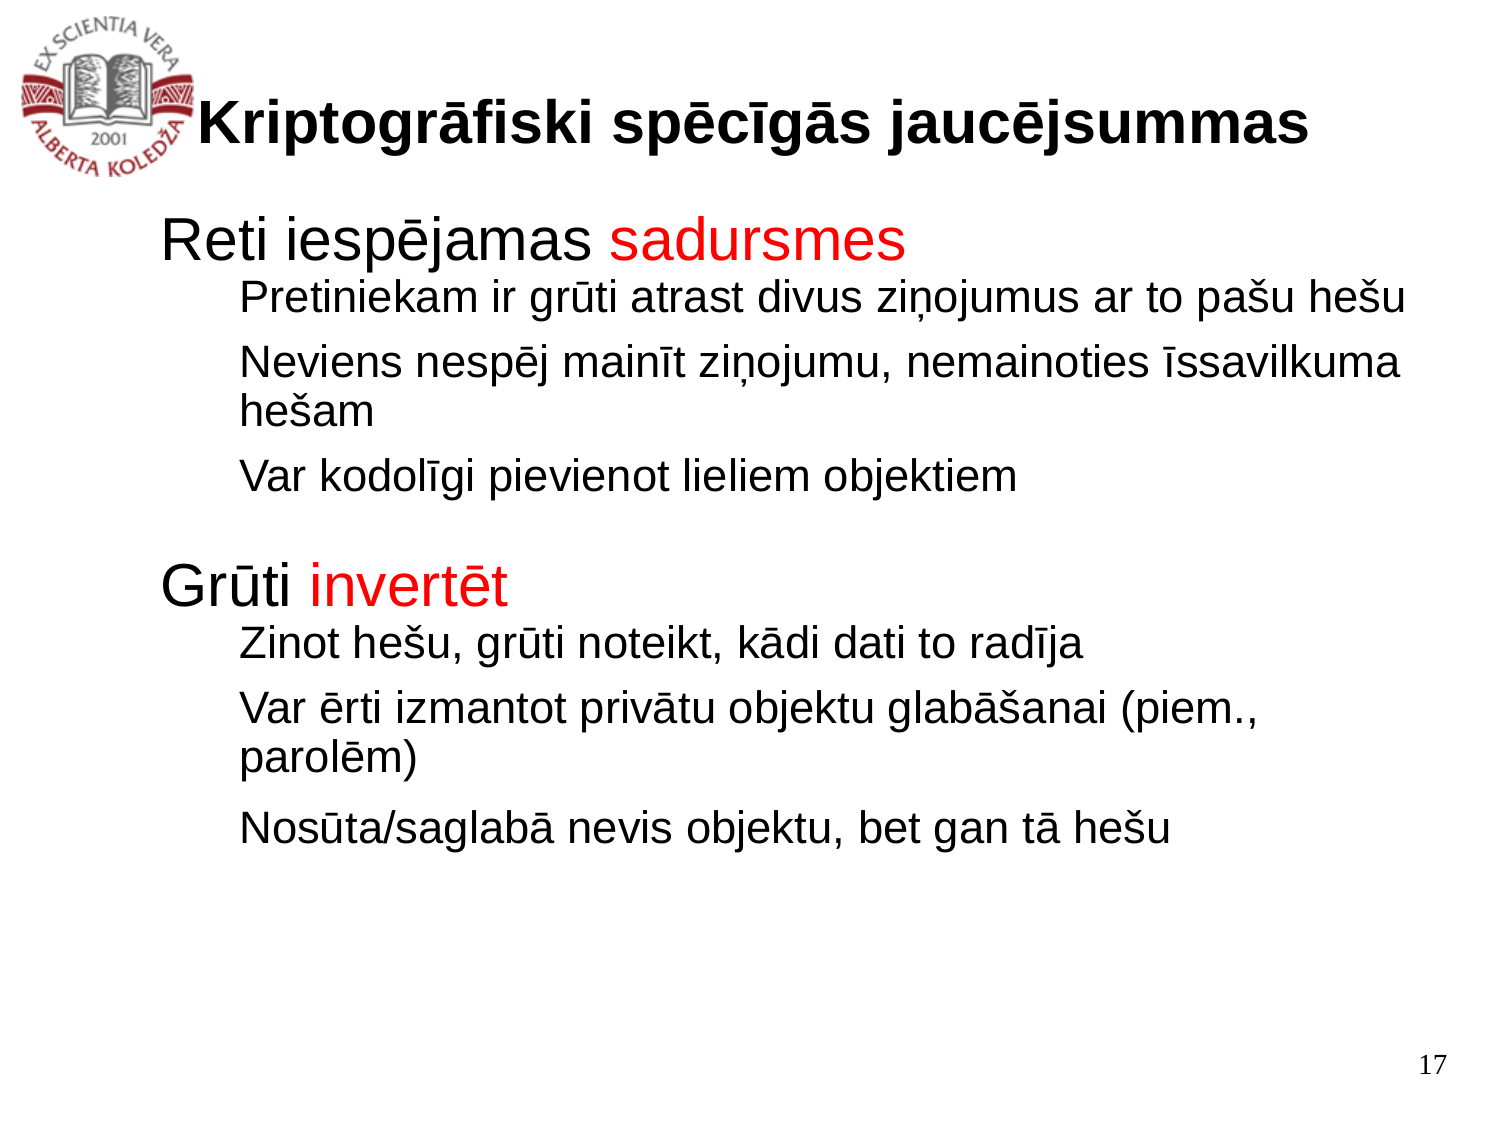

# Kriptogrāfiski spēcīgās jaucējsummas
Reti iespējamas sadursmes
Pretiniekam ir grūti atrast divus ziņojumus ar to pašu hešu
Neviens nespēj mainīt ziņojumu, nemainoties īssavilkuma hešam
Var kodolīgi pievienot lieliem objektiem
Grūti invertēt
Zinot hešu, grūti noteikt, kādi dati to radīja
Var ērti izmantot privātu objektu glabāšanai (piem., parolēm)
Nosūta/saglabā nevis objektu, bet gan tā hešu